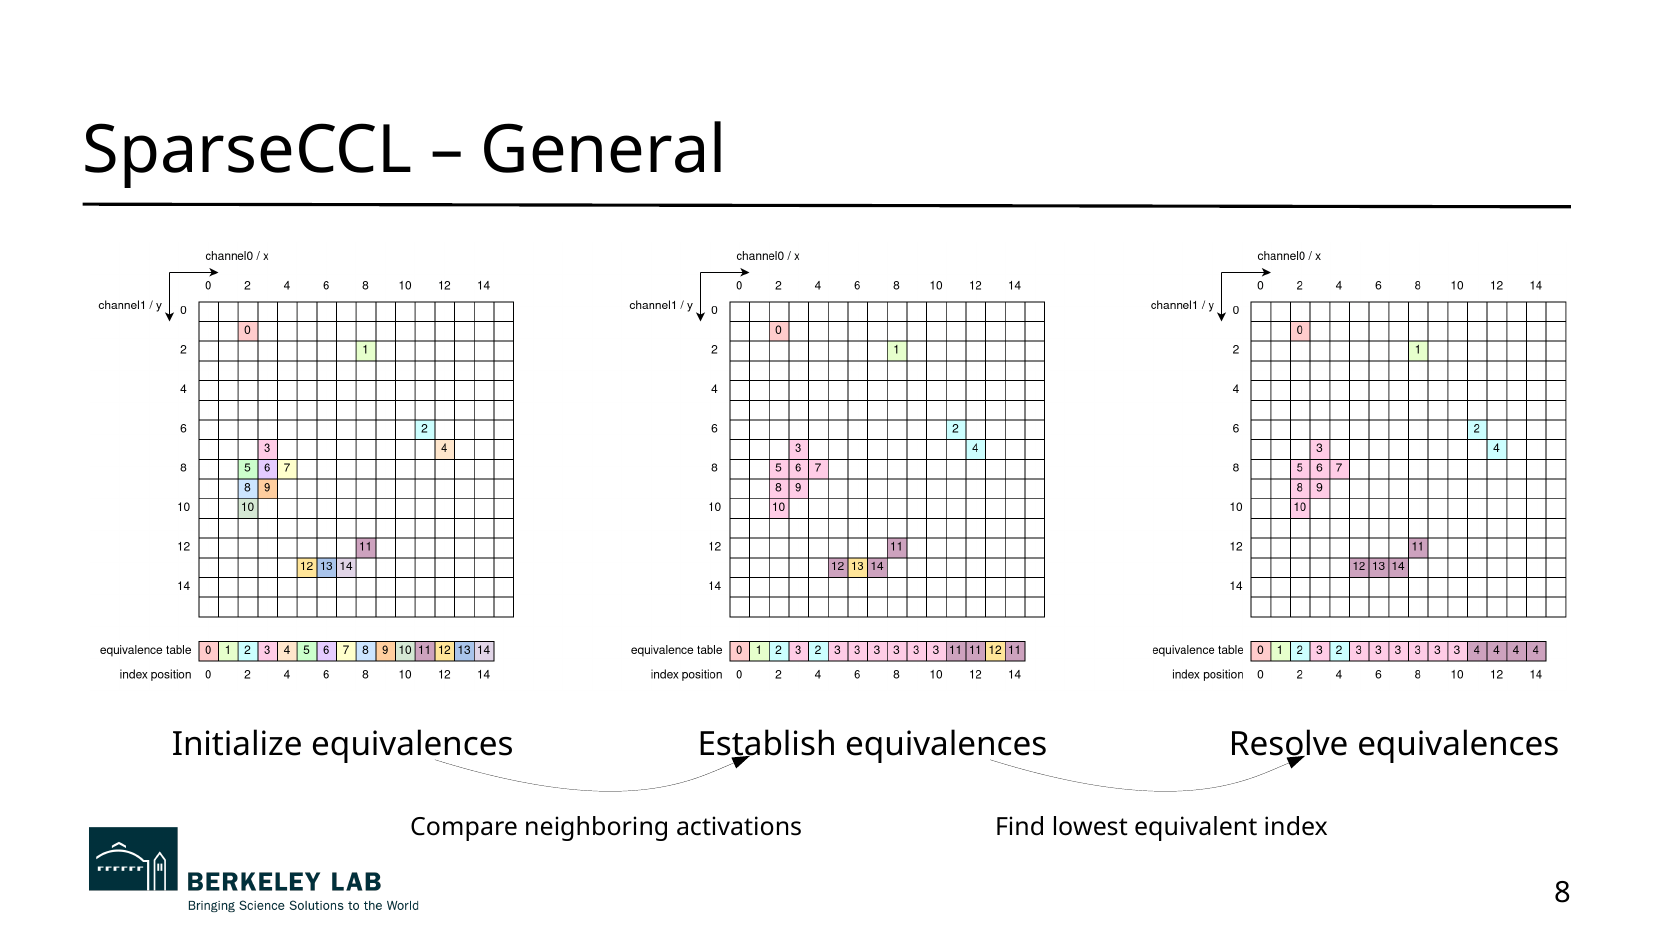

# SparseCCL – General
Initialize equivalences
Establish equivalences
Resolve equivalences
Compare neighboring activations
Find lowest equivalent index
8